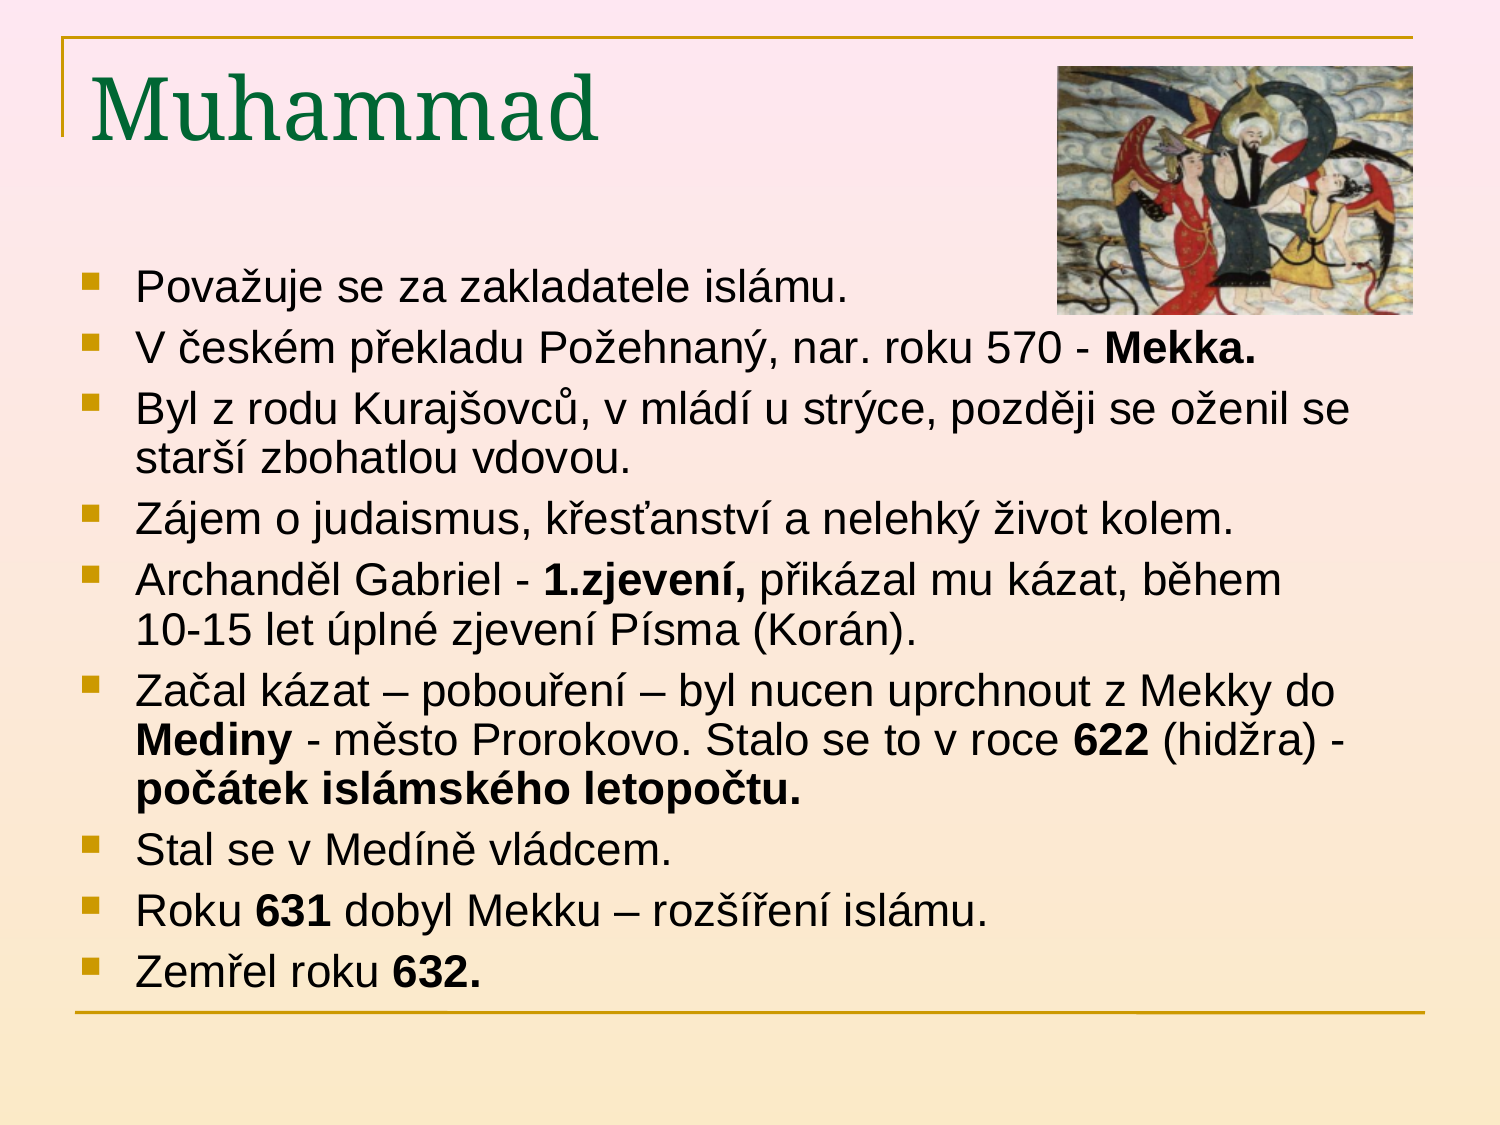

# Muhammad
Považuje se za zakladatele islámu.
V českém překladu Požehnaný, nar. roku 570 - Mekka.
Byl z rodu Kurajšovců, v mládí u strýce, později se oženil se starší zbohatlou vdovou.
Zájem o judaismus, křesťanství a nelehký život kolem.
Archanděl Gabriel - 1.zjevení, přikázal mu kázat, během
10-15 let úplné zjevení Písma (Korán)‏.
Začal kázat – pobouření – byl nucen uprchnout z Mekky do Mediny - město Prorokovo. Stalo se to v roce 622 (hidžra) - počátek islámského letopočtu.
Stal se v Medíně vládcem.
Roku 631 dobyl Mekku – rozšíření islámu.
Zemřel roku 632.